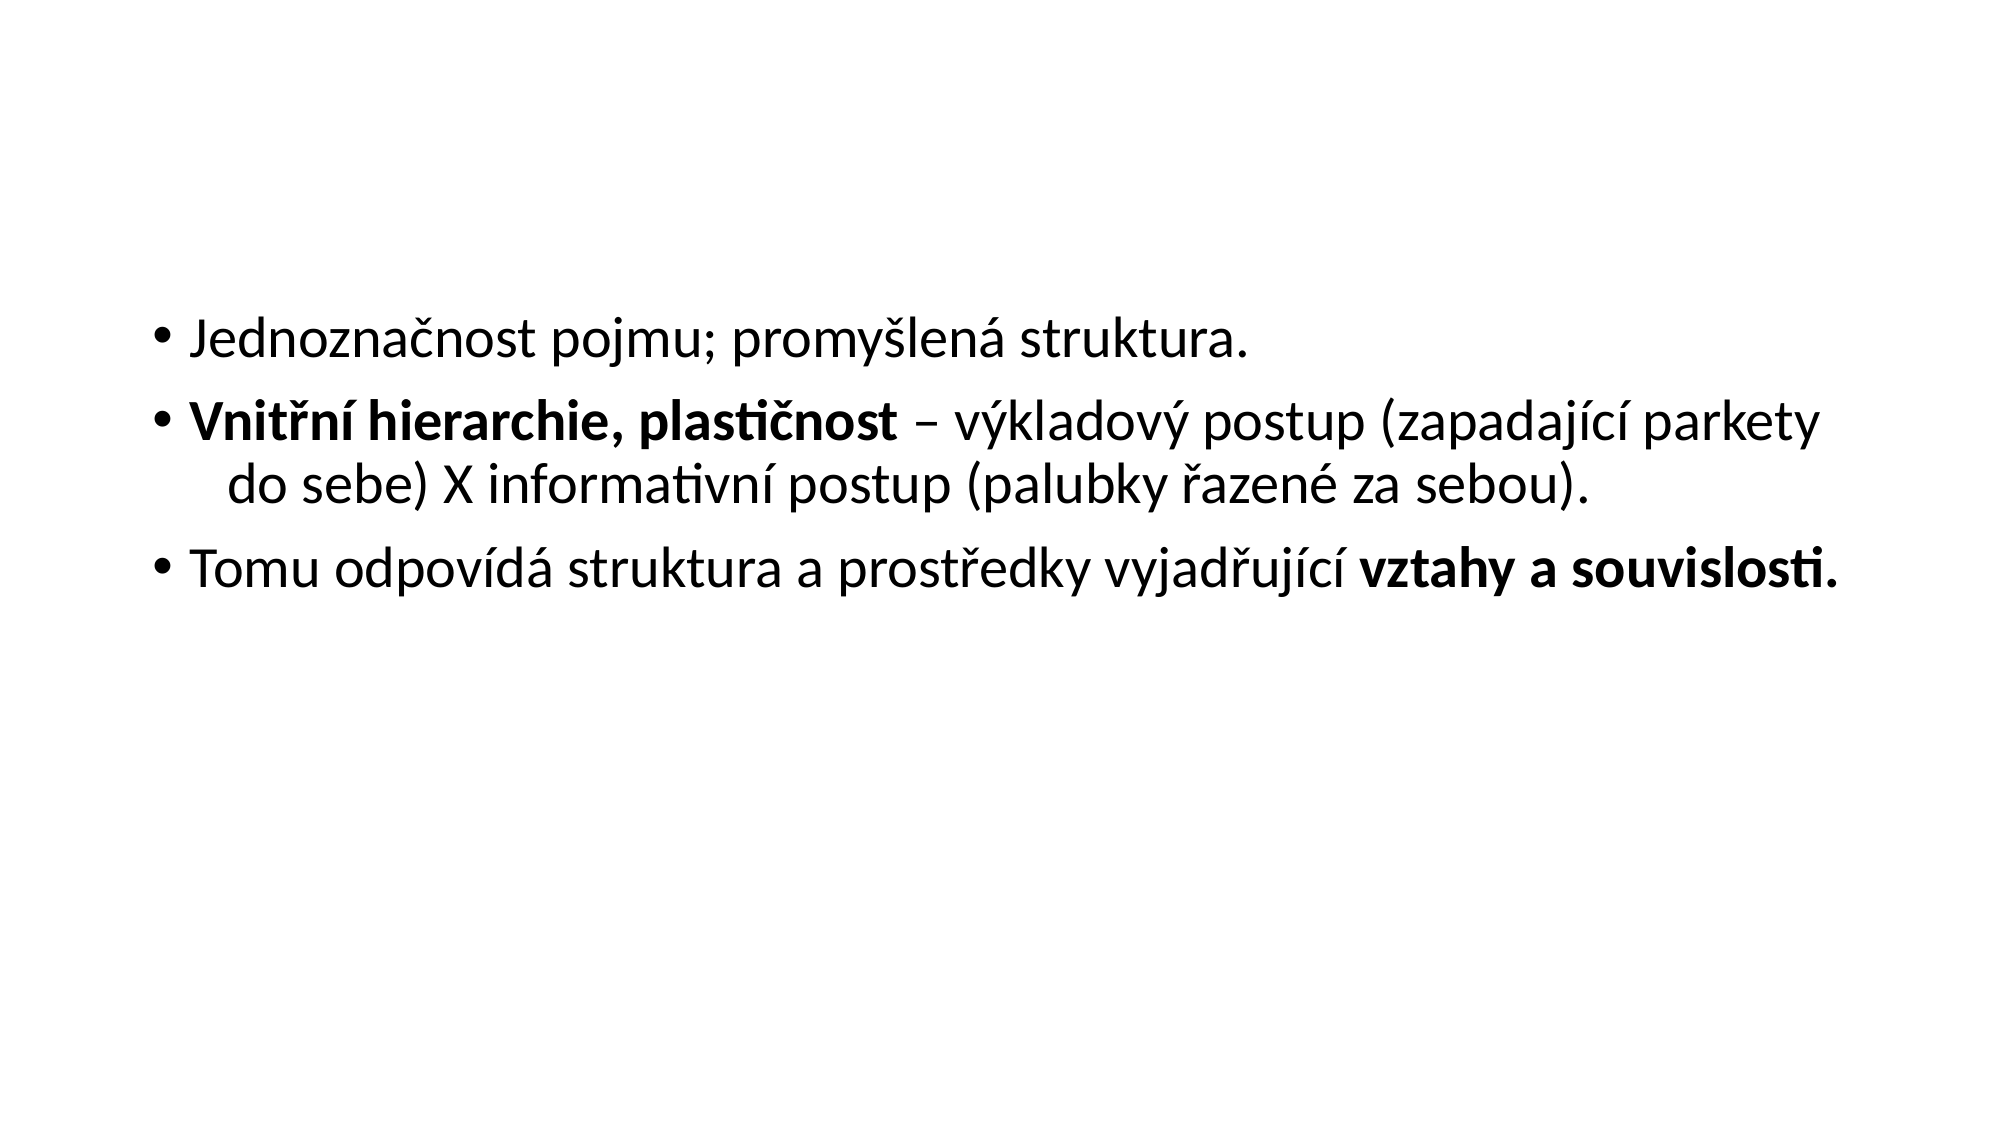

#
Jednoznačnost pojmu; promyšlená struktura.
Vnitřní hierarchie, plastičnost – výkladový postup (zapadající parkety do sebe) X informativní postup (palubky řazené za sebou).
Tomu odpovídá struktura a prostředky vyjadřující vztahy a souvislosti.